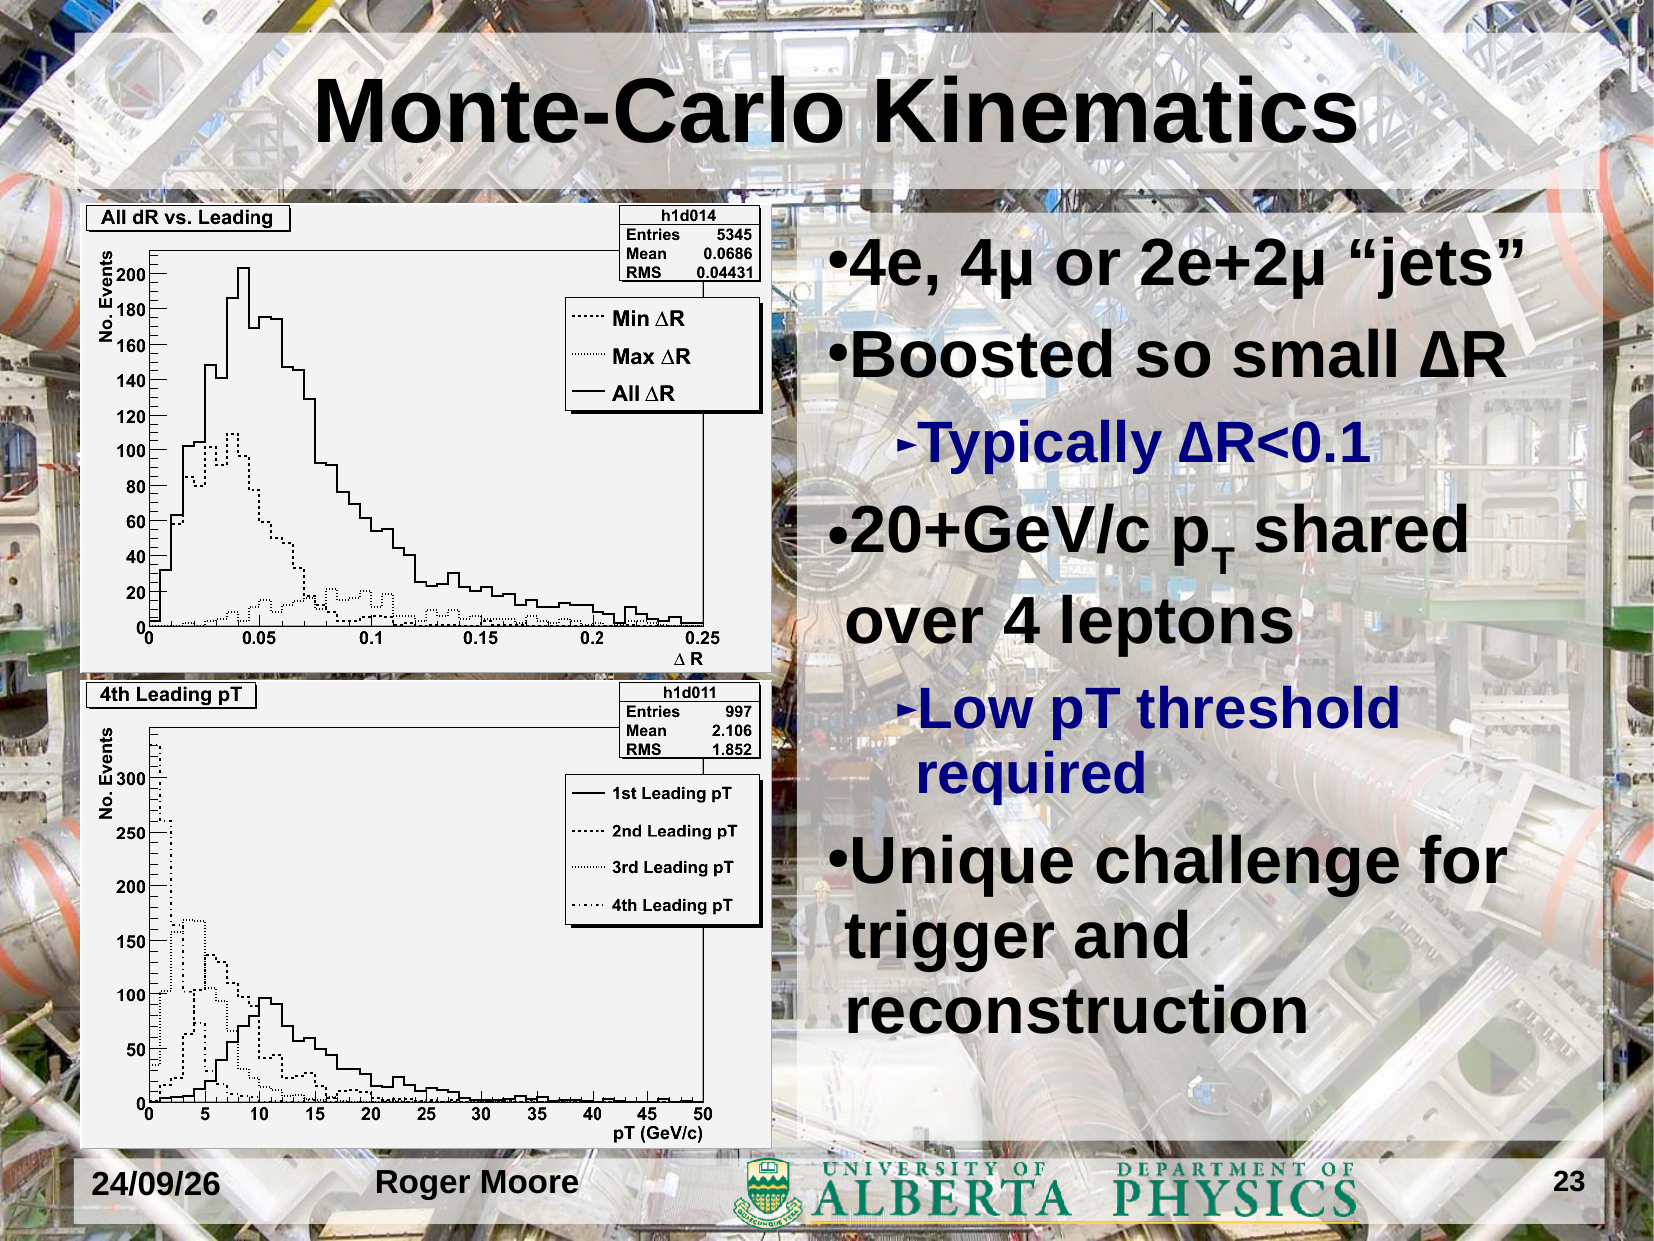

# Monte-Carlo Kinematics
4e, 4µ or 2e+2µ “jets”
Boosted so small ∆R
Typically ∆R<0.1
20+GeV/c pT shared over 4 leptons
Low pT threshold required
Unique challenge for trigger and reconstruction